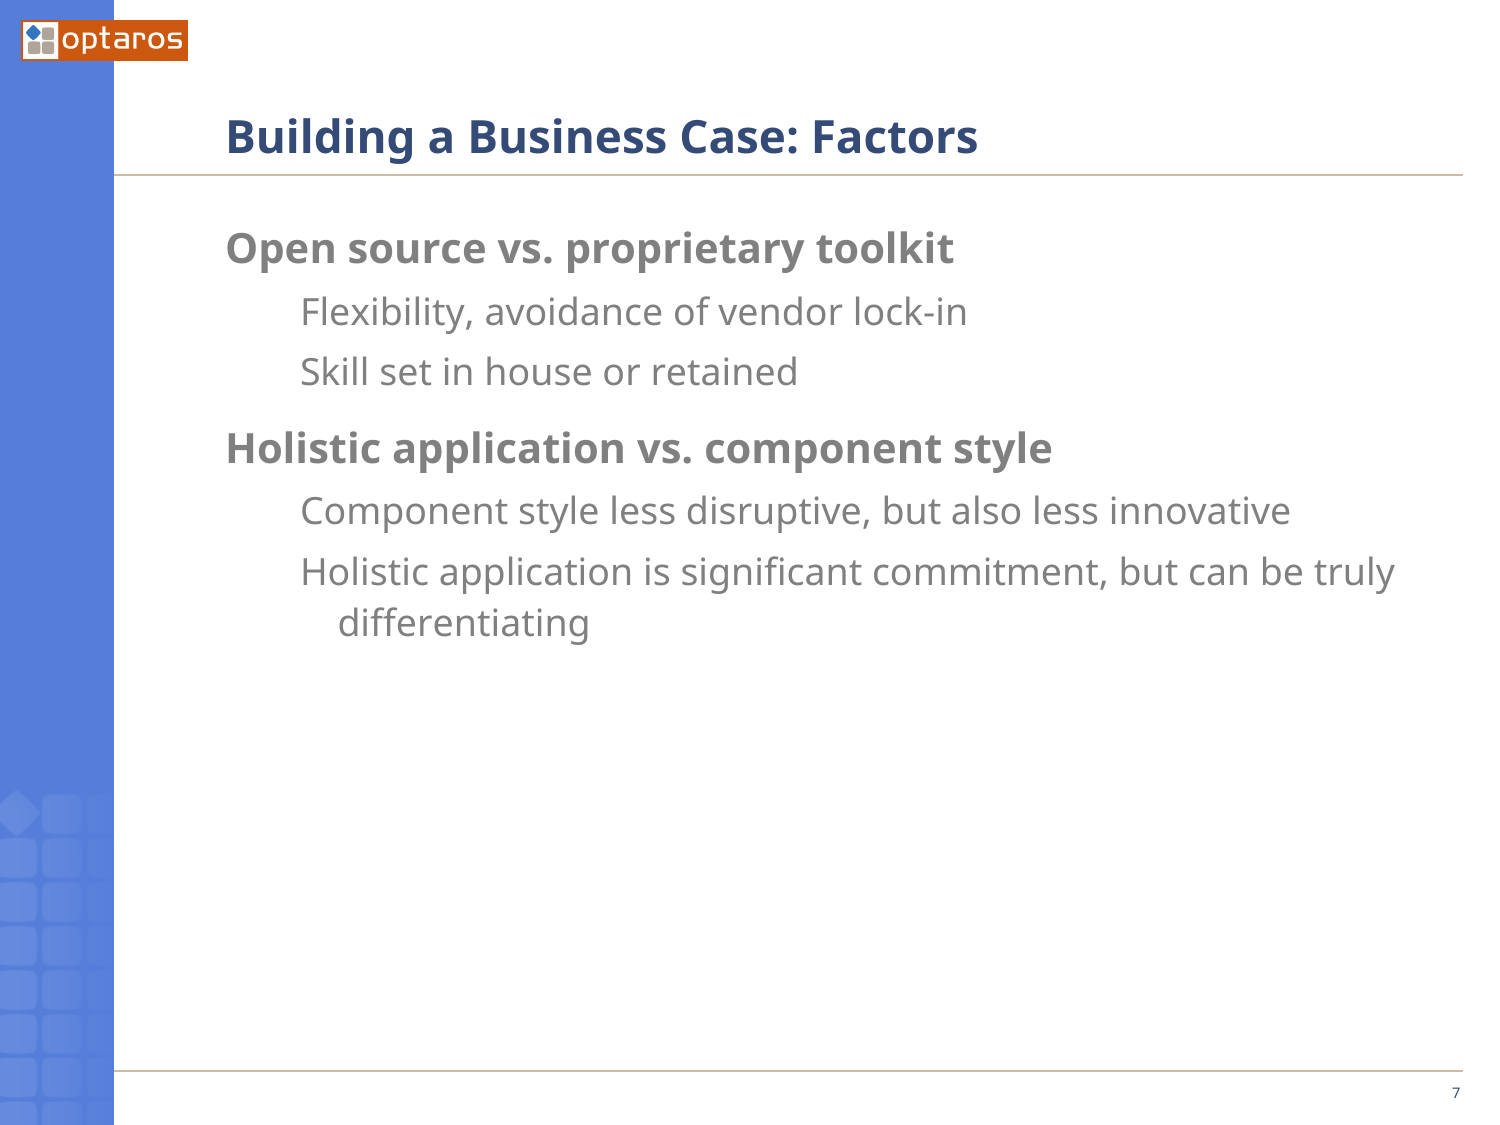

# Building a Business Case: Factors
Open source vs. proprietary toolkit
Flexibility, avoidance of vendor lock-in
Skill set in house or retained
Holistic application vs. component style
Component style less disruptive, but also less innovative
Holistic application is significant commitment, but can be truly differentiating